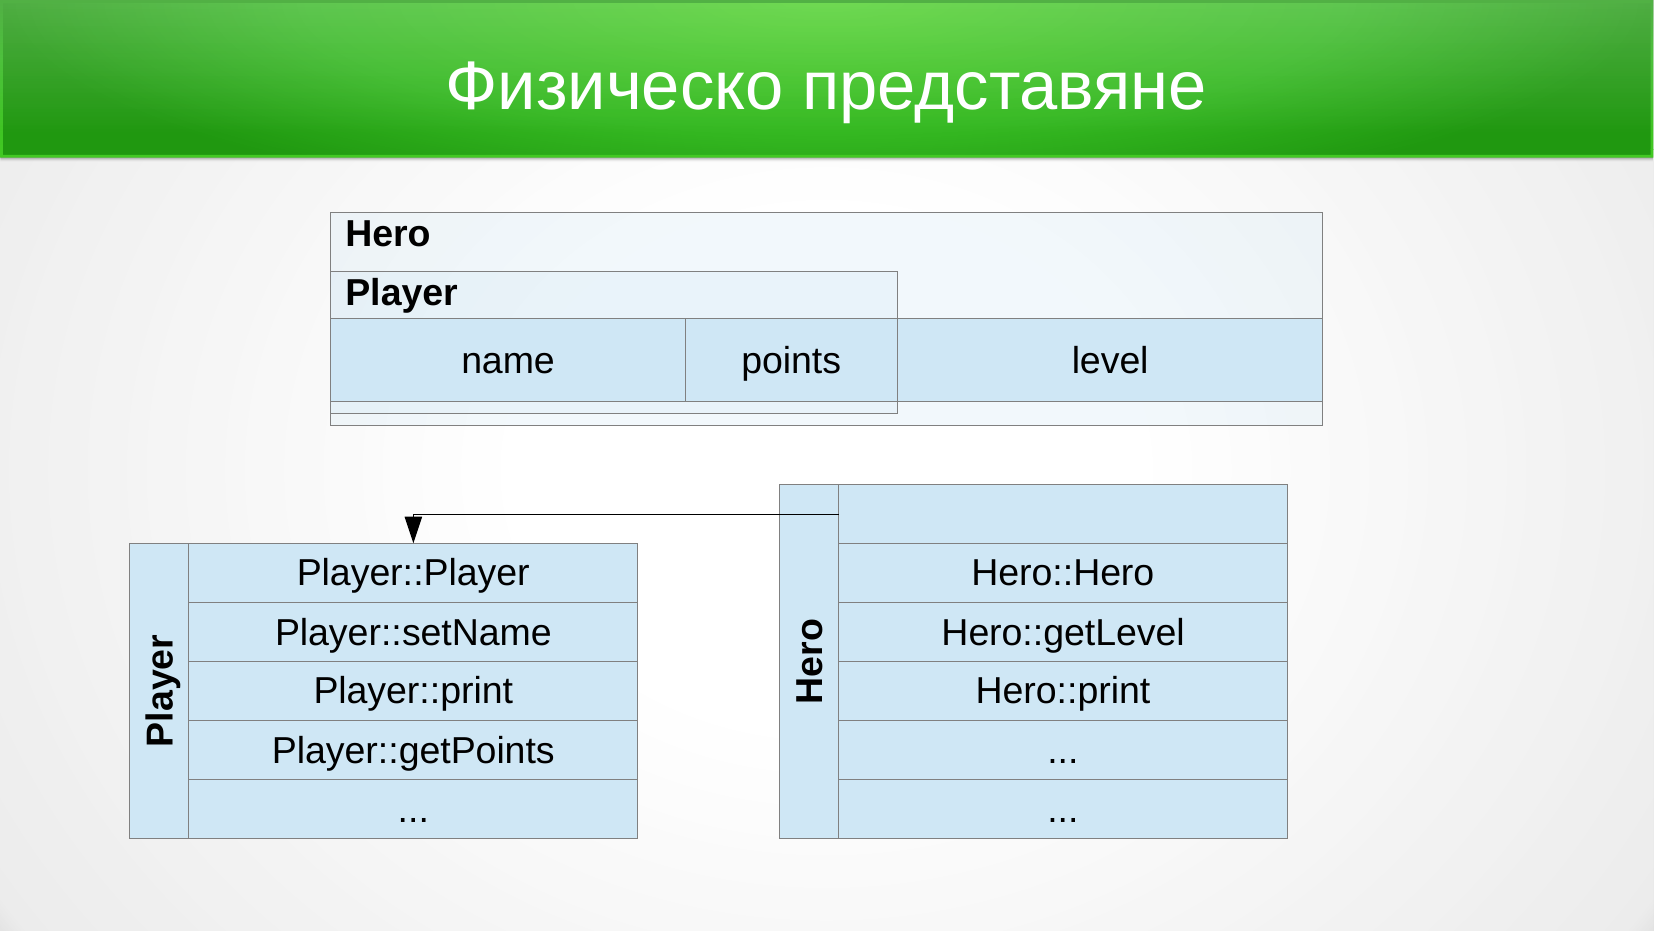

# Физическо представяне
Hero
Player
name
points
level
Player::Player
Hero::Hero
Player::setName
Hero::getLevel
Hero
Player
Player::print
Hero::print
Player::getPoints
...
...
...